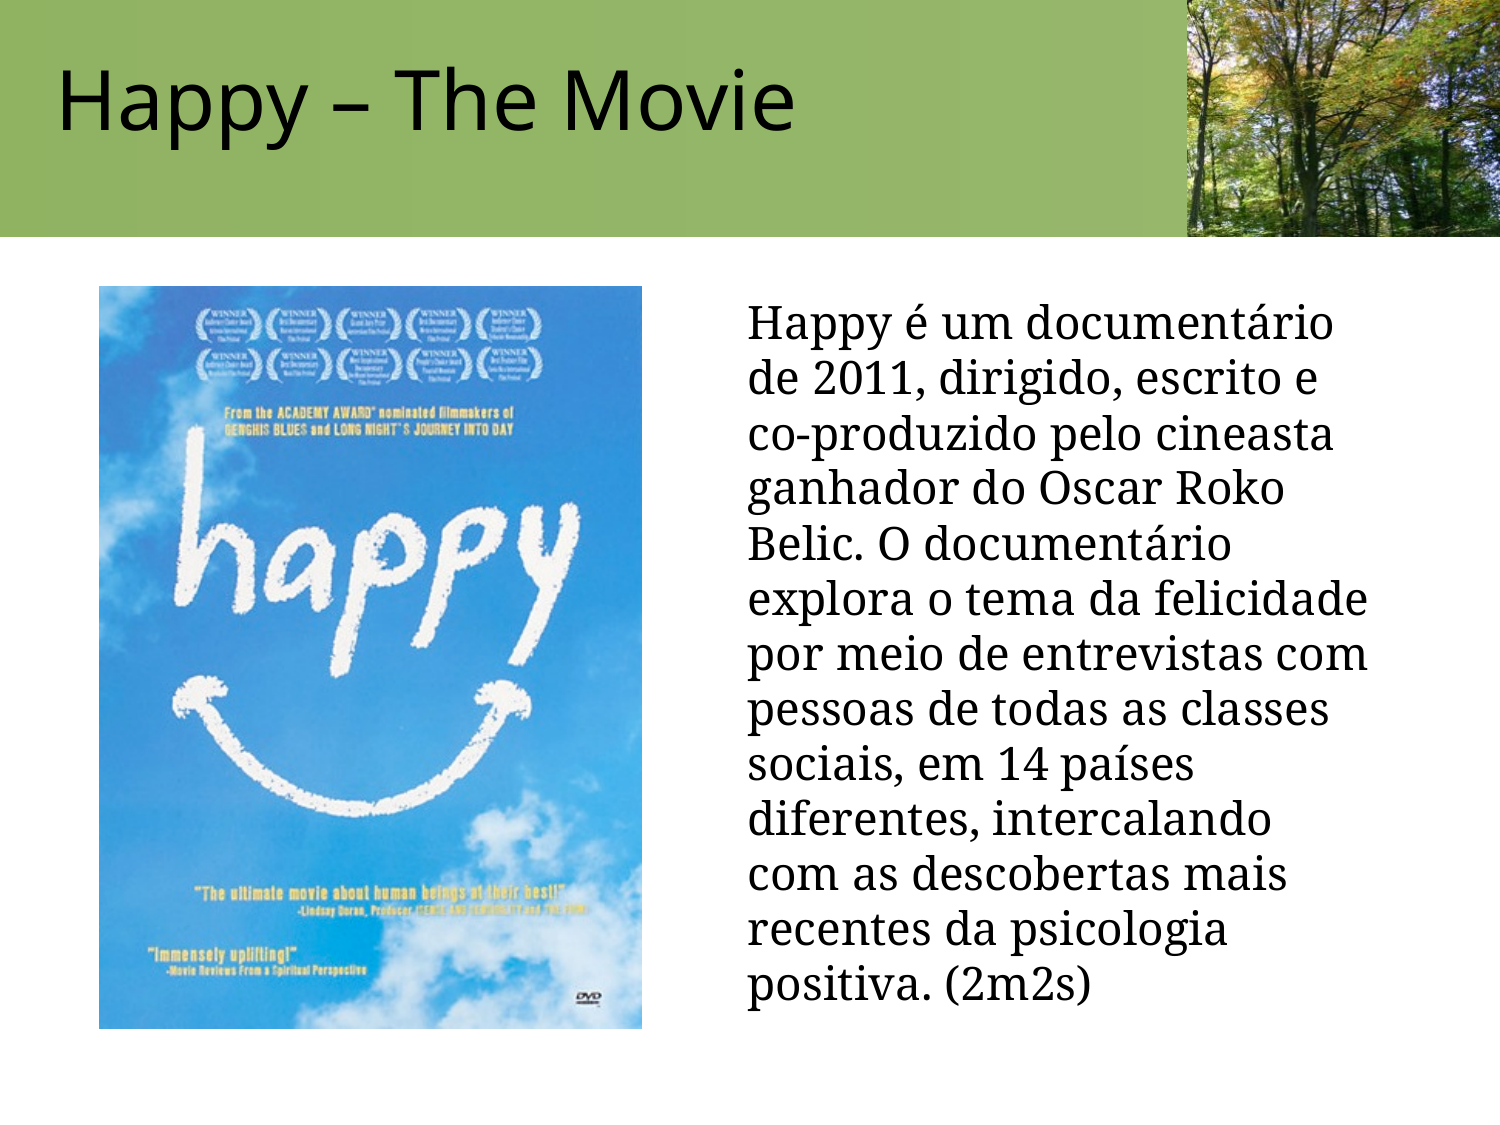

# Happy – The Movie
Happy é um documentário de 2011, dirigido, escrito e co-produzido pelo cineasta ganhador do Oscar Roko Belic. O documentário explora o tema da felicidade por meio de entrevistas com pessoas de todas as classes sociais, em 14 países diferentes, intercalando com as descobertas mais recentes da psicologia positiva. (2m2s)